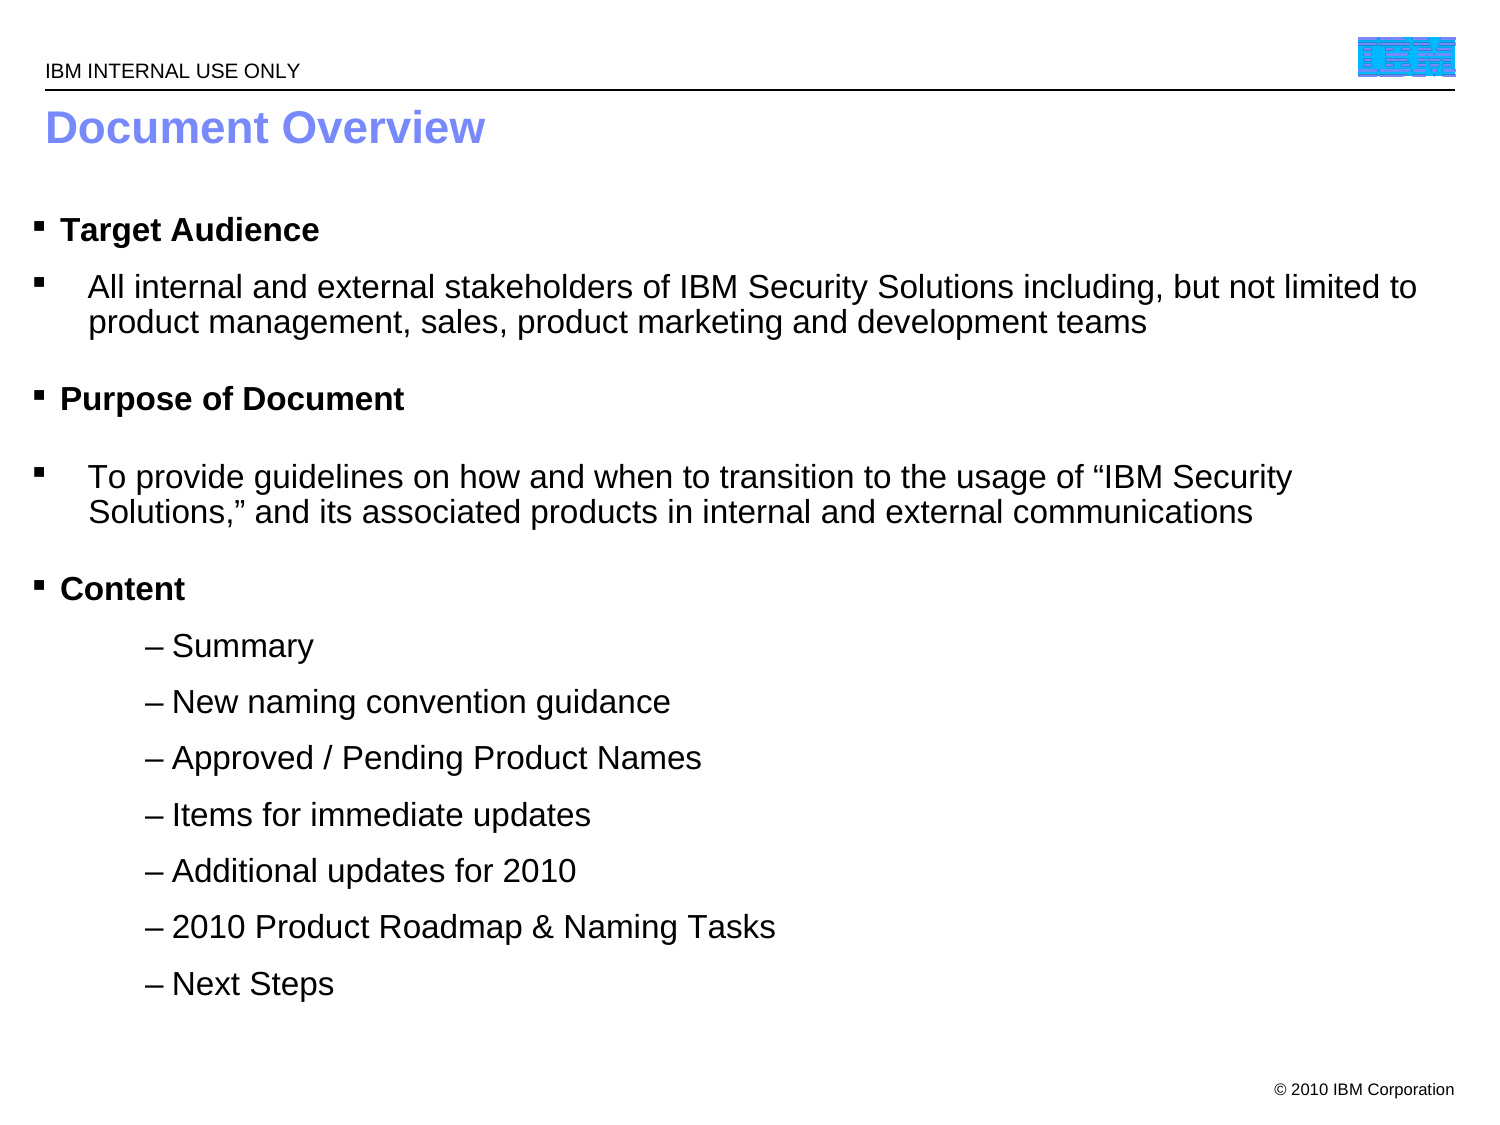

# Document Overview
Target Audience
 All internal and external stakeholders of IBM Security Solutions including, but not limited to product management, sales, product marketing and development teams
Purpose of Document
 To provide guidelines on how and when to transition to the usage of “IBM Security Solutions,” and its associated products in internal and external communications
Content
Summary
New naming convention guidance
Approved / Pending Product Names
Items for immediate updates
Additional updates for 2010
2010 Product Roadmap & Naming Tasks
Next Steps